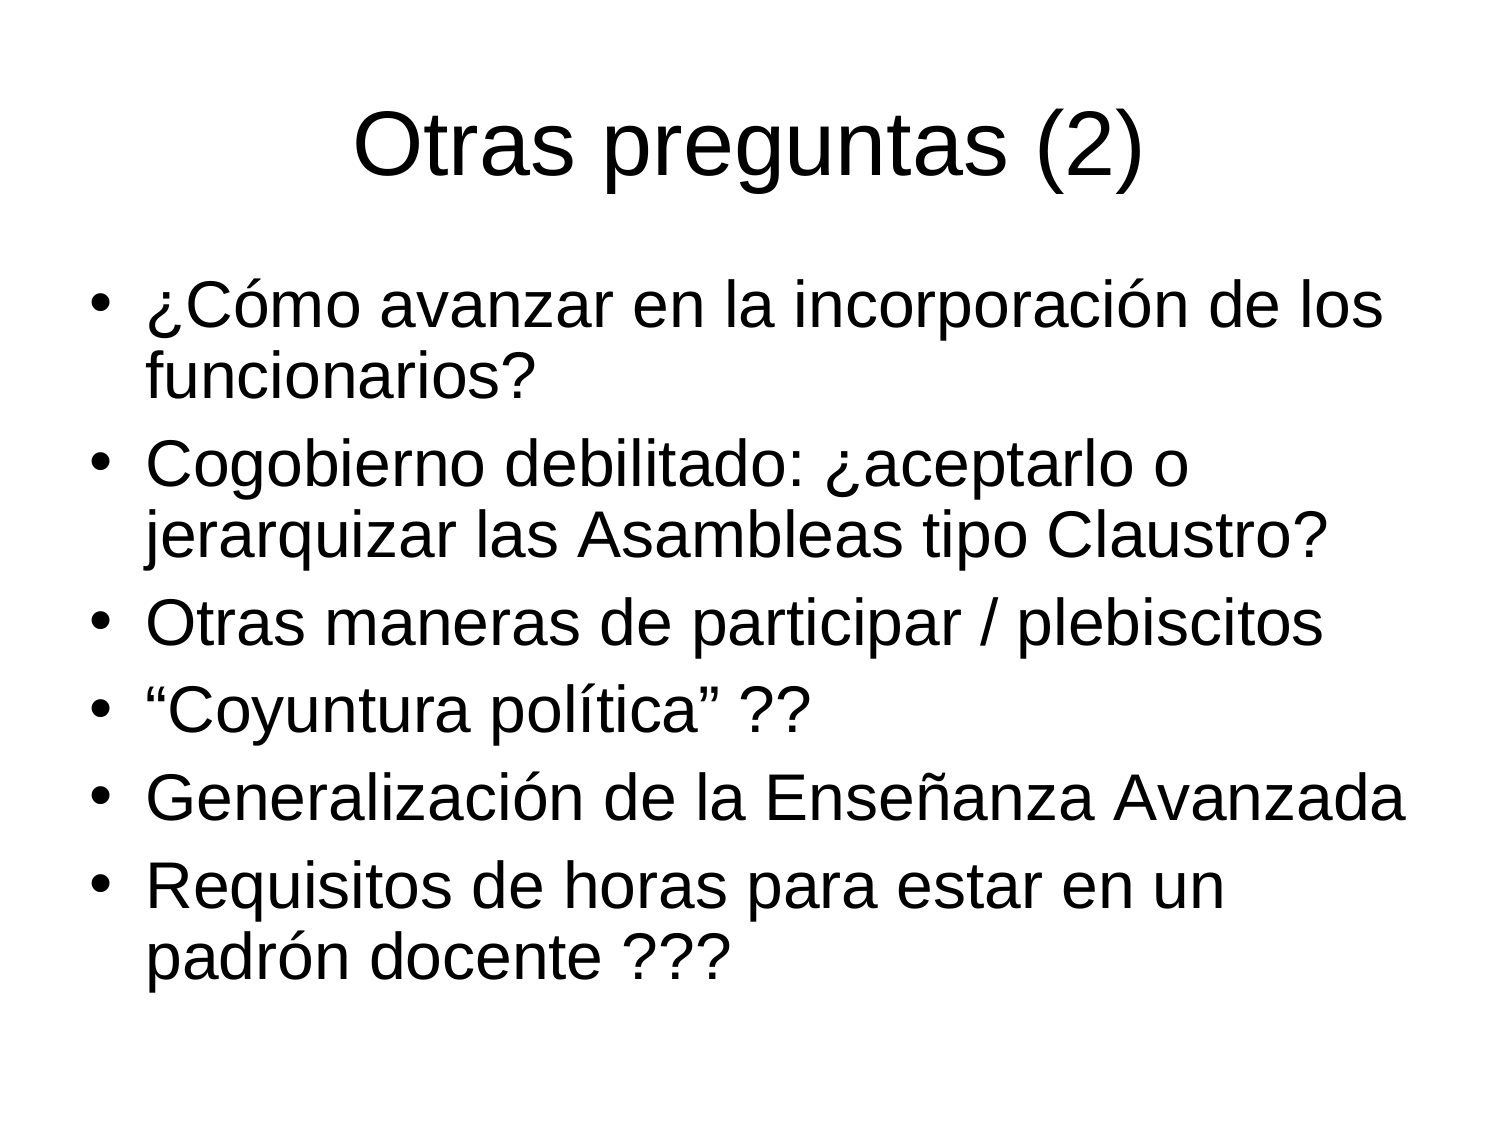

# Otras preguntas (2)
¿Cómo avanzar en la incorporación de los funcionarios?
Cogobierno debilitado: ¿aceptarlo o jerarquizar las Asambleas tipo Claustro?
Otras maneras de participar / plebiscitos
“Coyuntura política” ??
Generalización de la Enseñanza Avanzada
Requisitos de horas para estar en un padrón docente ???